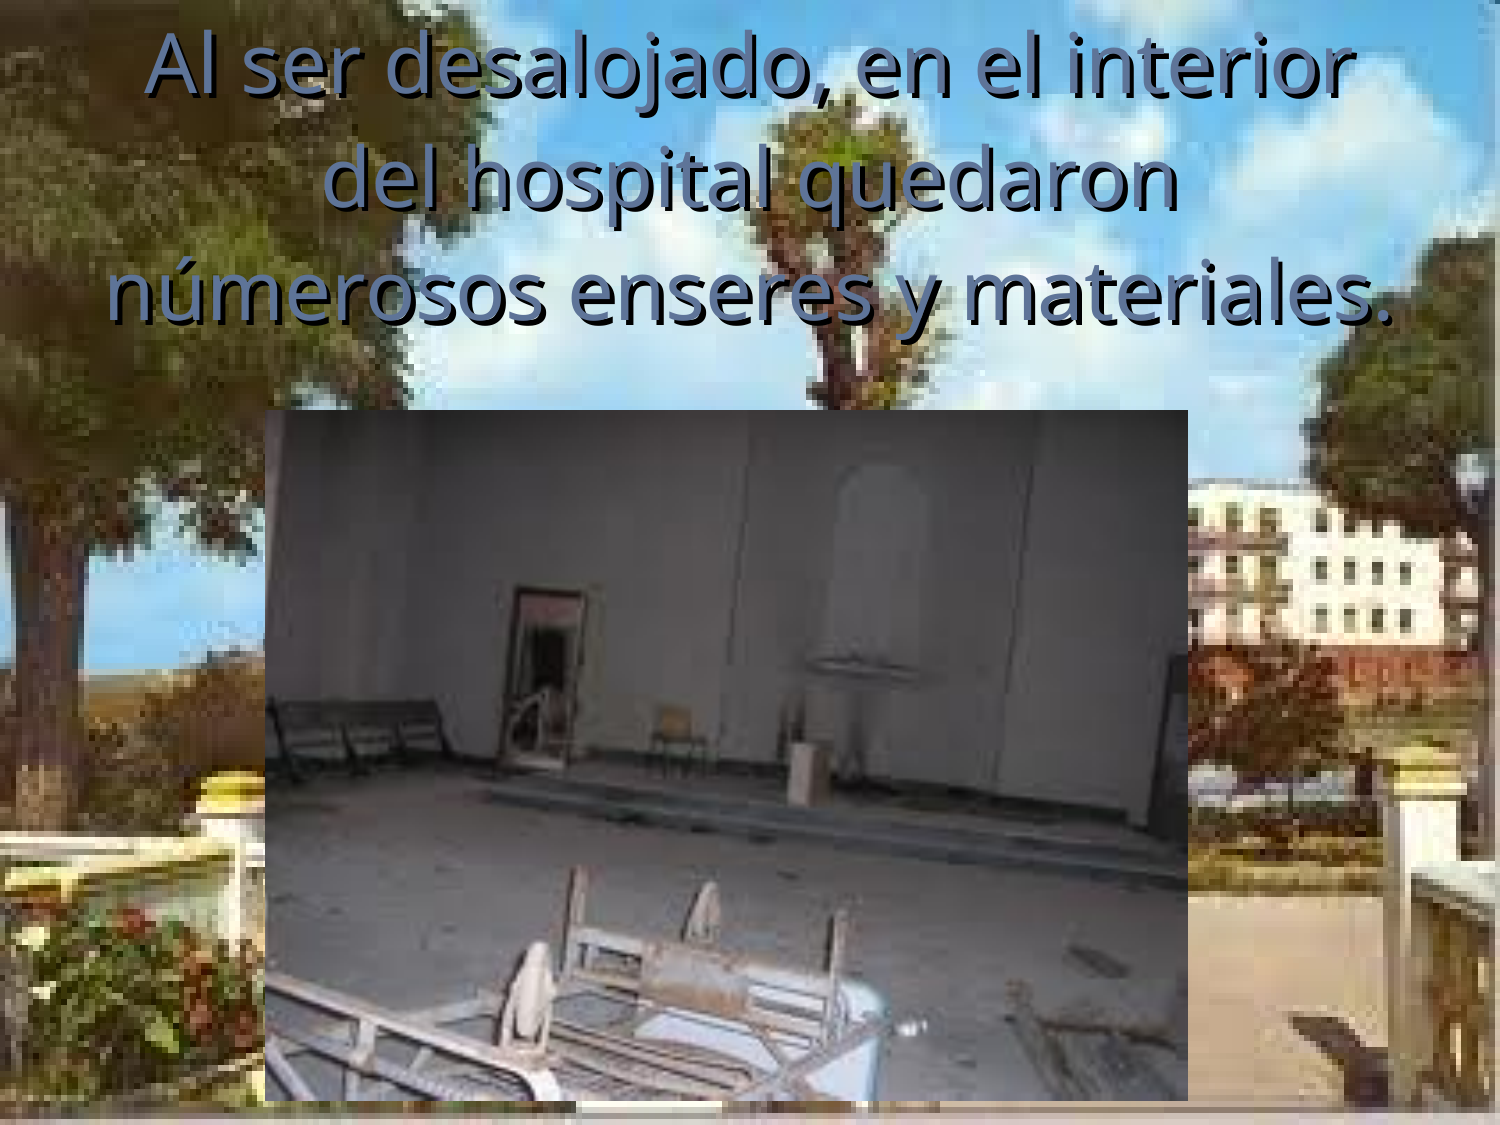

# Al ser desalojado, en el interior del hospital quedaron númerosos enseres y materiales.